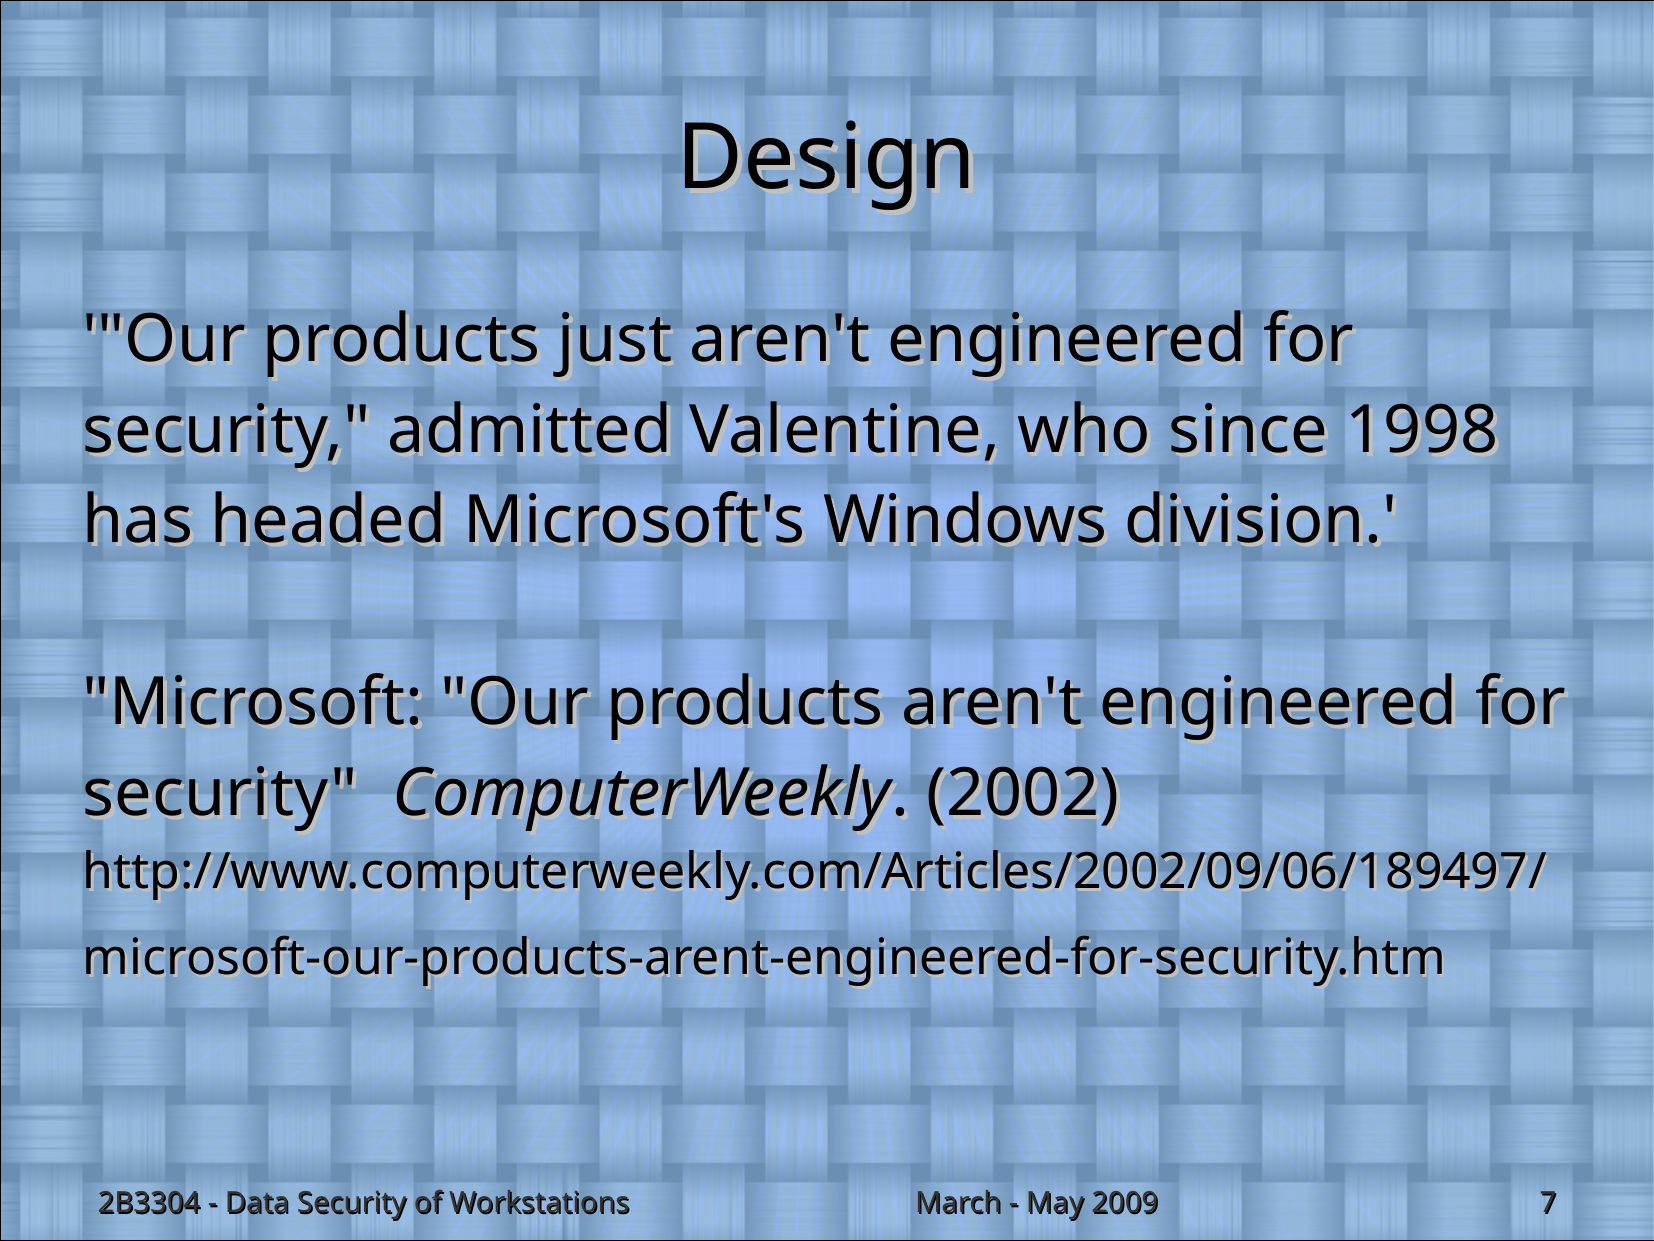

# Design
'"Our products just aren't engineered for security," admitted Valentine, who since 1998 has headed Microsoft's Windows division.'
"Microsoft: "Our products aren't engineered for security" ComputerWeekly. (2002)
http://www.computerweekly.com/Articles/2002/09/06/189497/microsoft-our-products-arent-engineered-for-security.htm